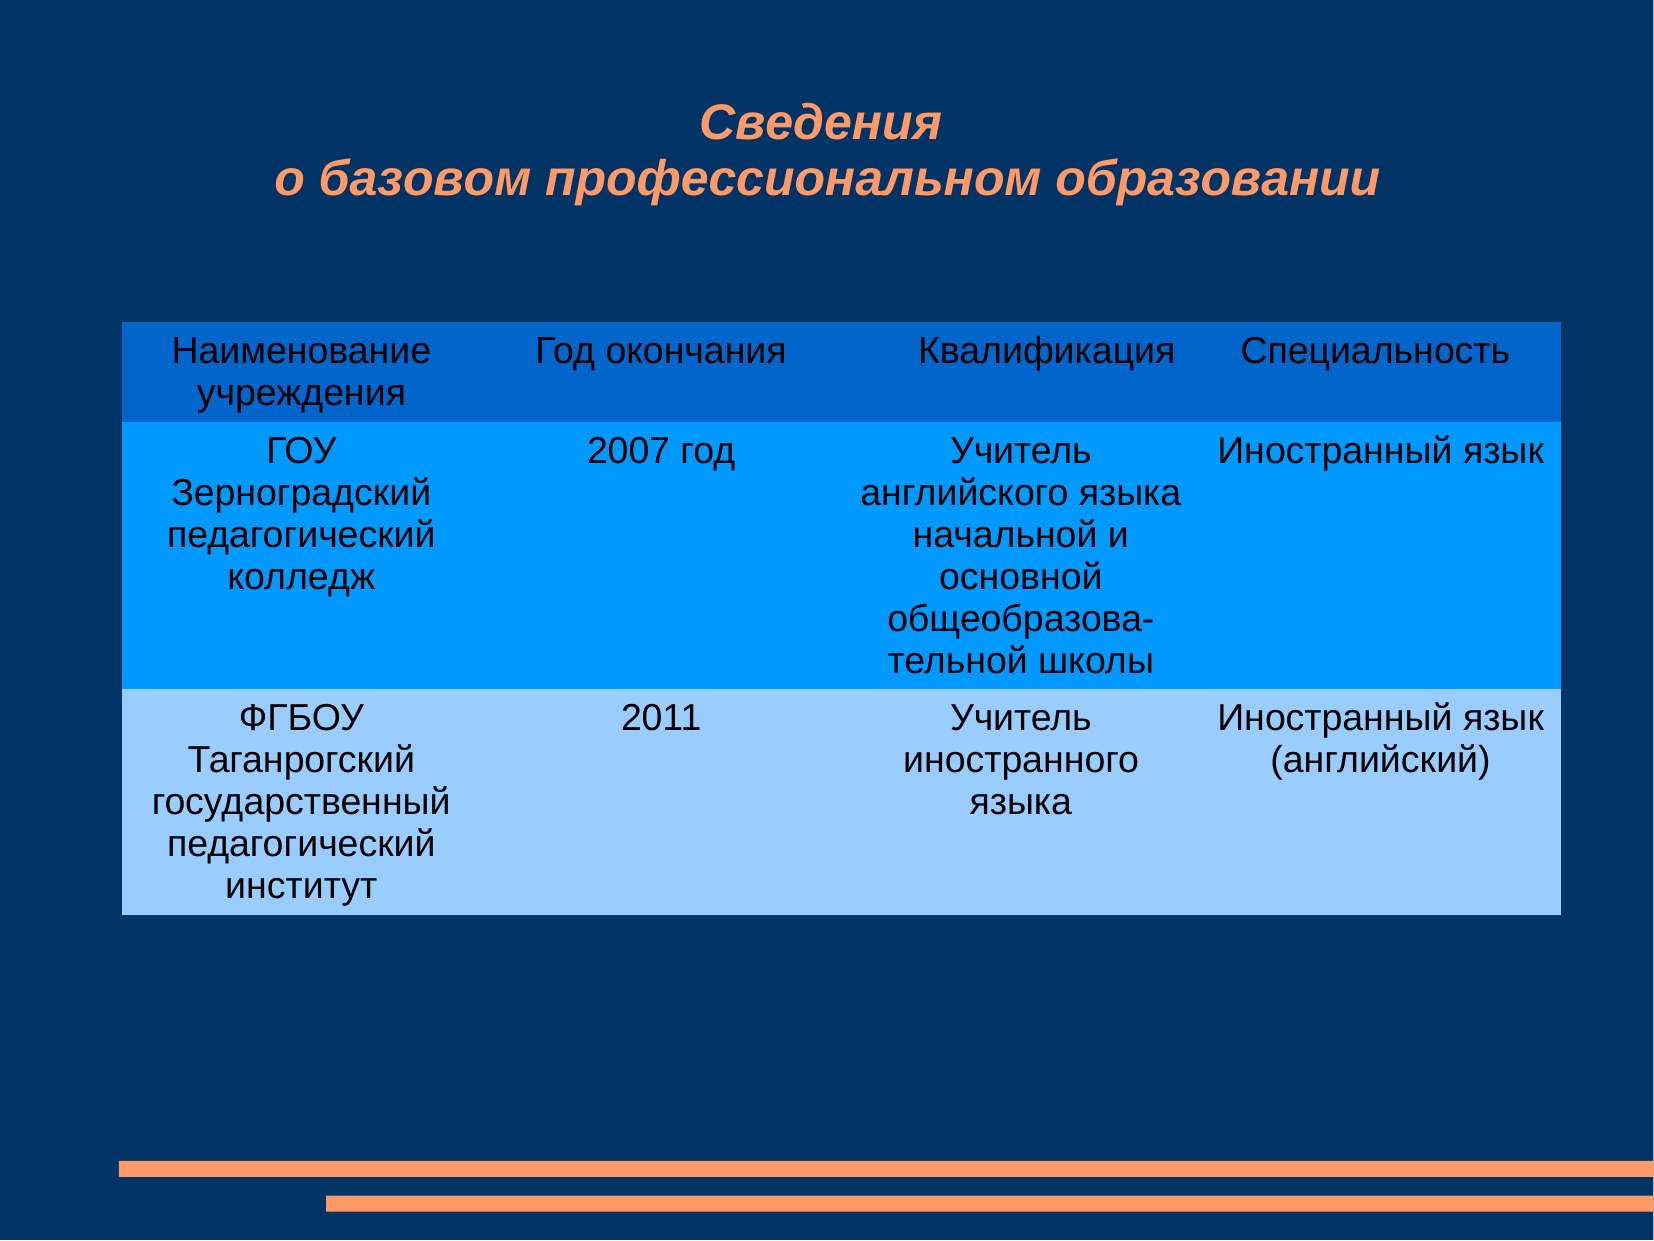

# Сведения о базовом профессиональном образовании
| Наименование учреждения | Год окончания | Квалификация | Специальность |
| --- | --- | --- | --- |
| ГОУ Зерноградский педагогический колледж | 2007 год | Учитель английского языка начальной и основной общеобразова-тельной школы | Иностранный язык |
| ФГБОУ Таганрогский государственный педагогический институт | 2011 | Учитель иностранного языка | Иностранный язык (английский) |